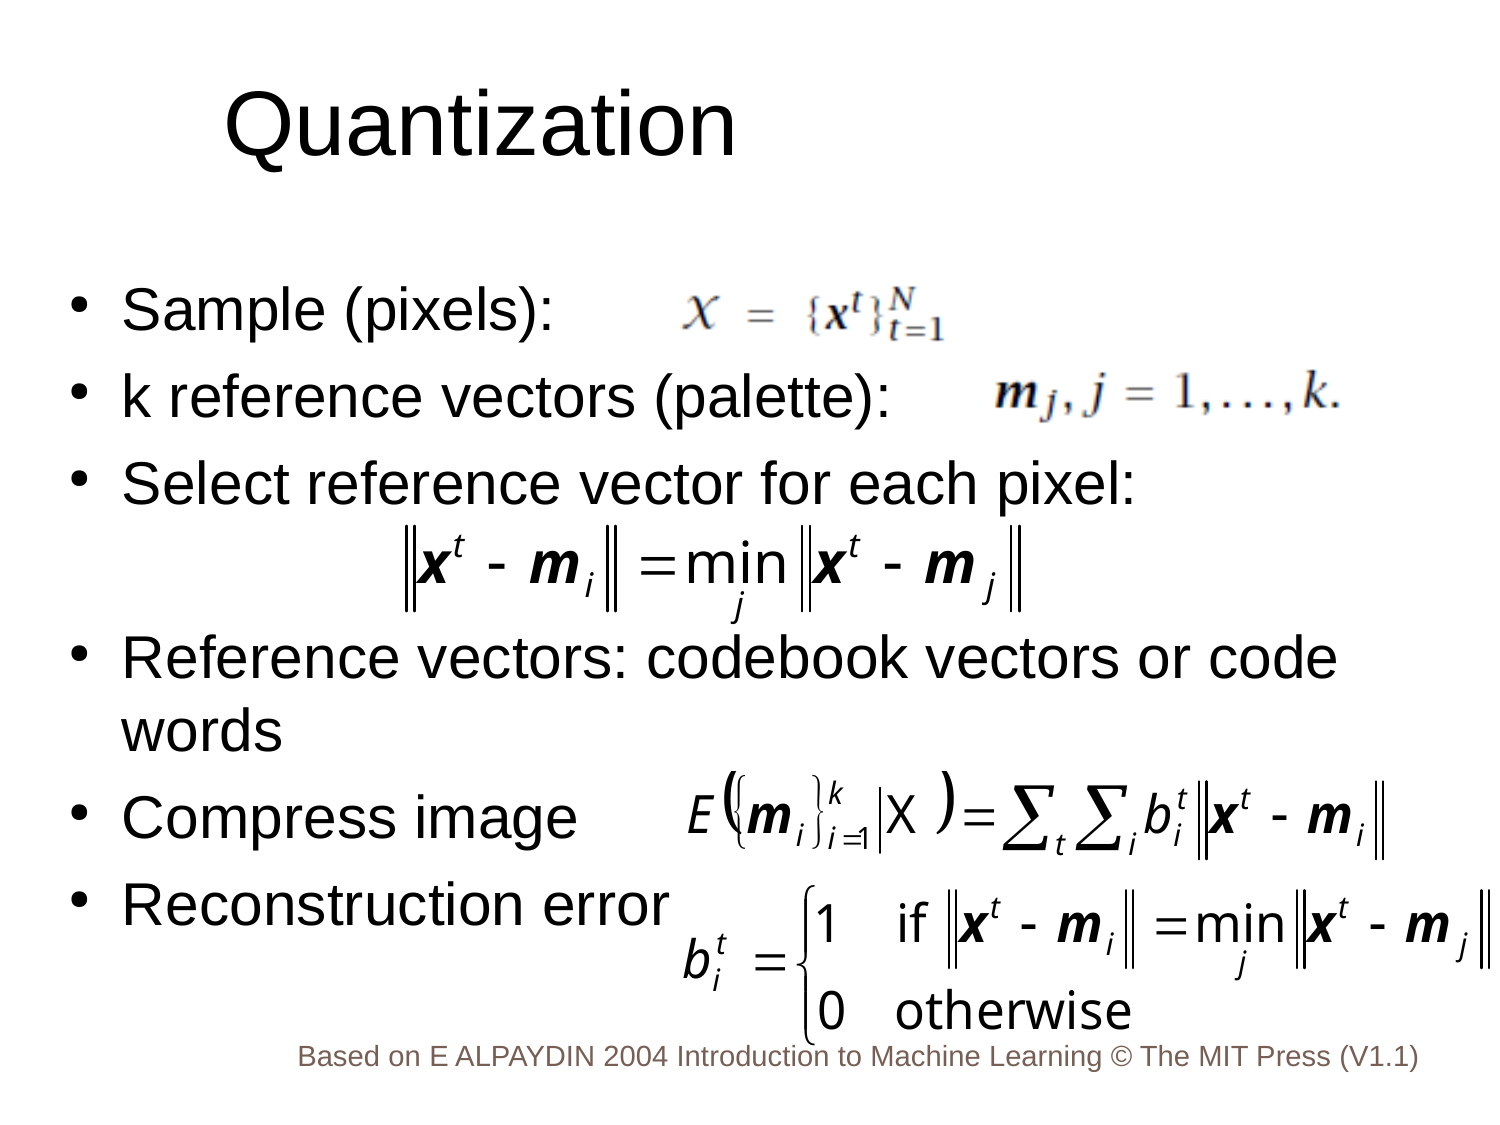

# Quantization
Sample (pixels):
k reference vectors (palette):
Select reference vector for each pixel:
Reference vectors: codebook vectors or code words
Compress image
Reconstruction error
Based on E ALPAYDIN 2004 Introduction to Machine Learning © The MIT Press (V1.1)